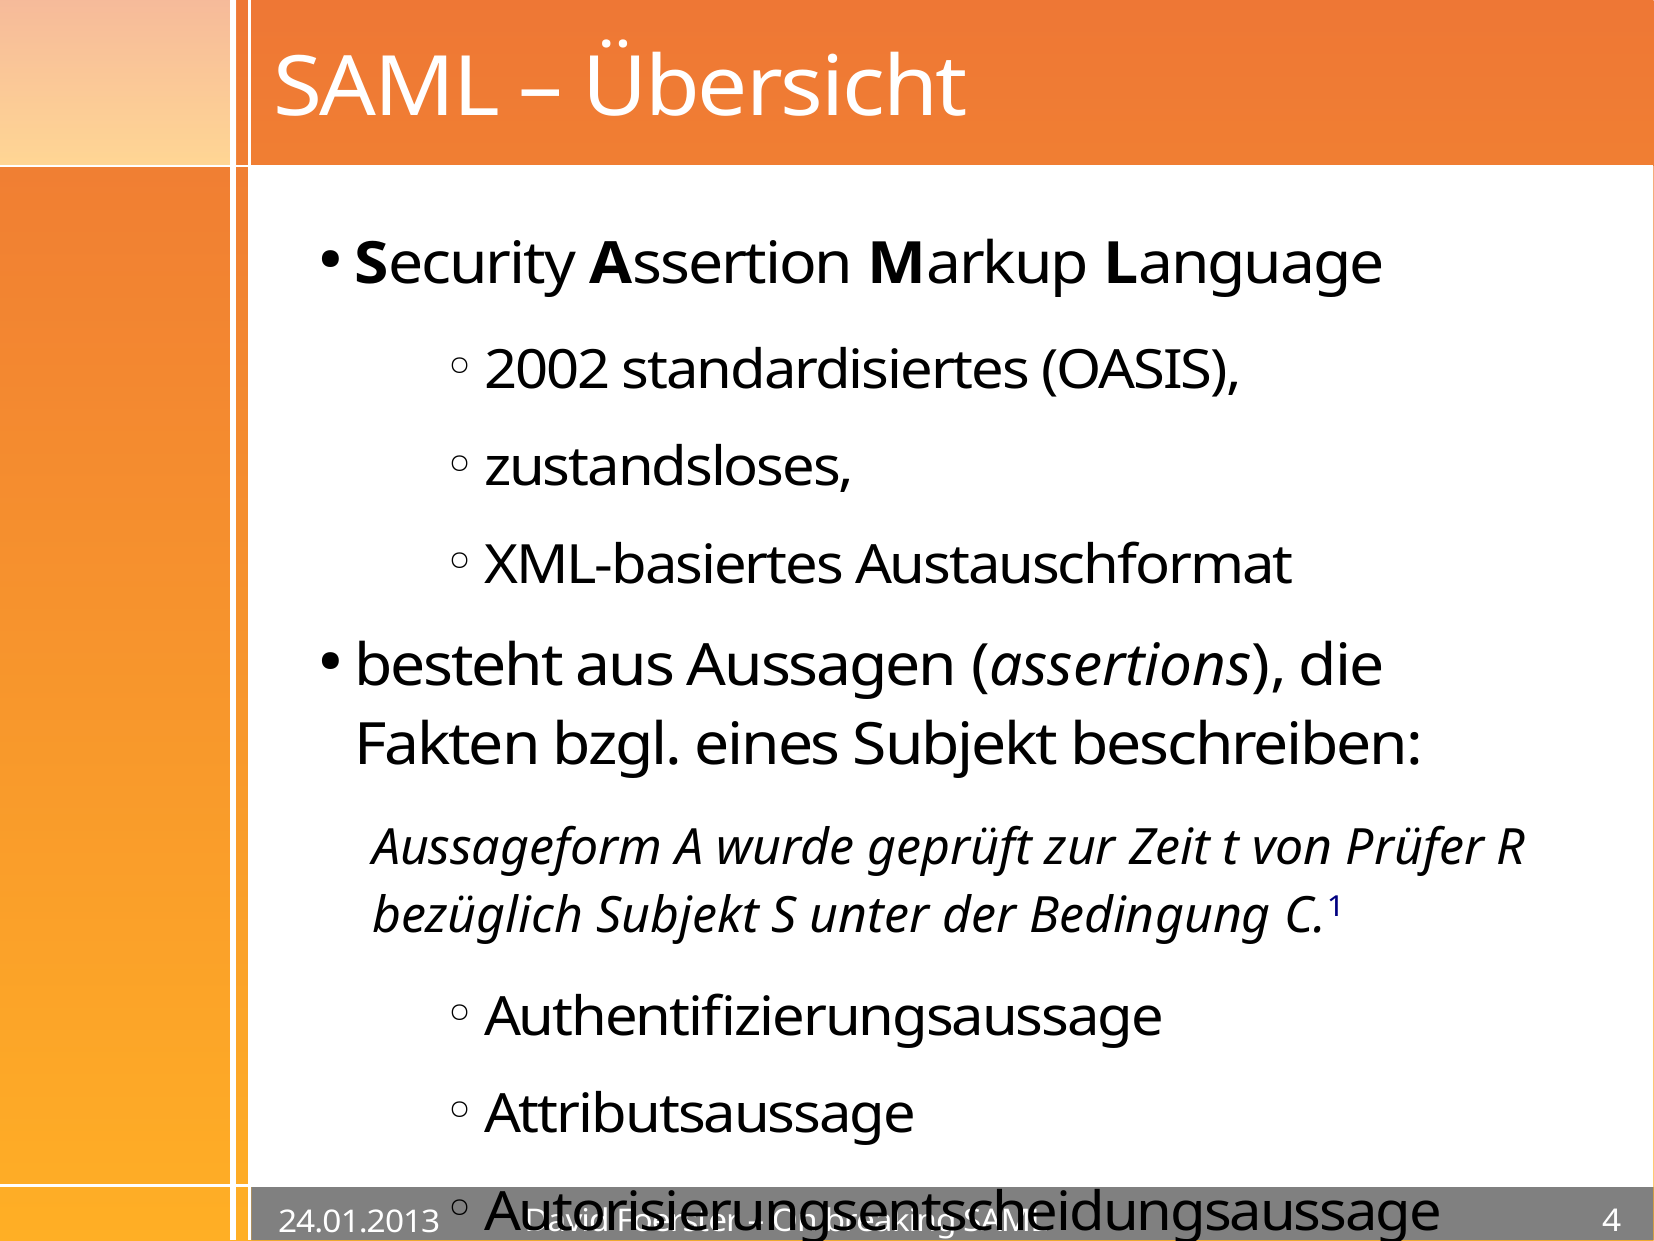

# SAML – Übersicht
Security Assertion Markup Language
2002 standardisiertes (OASIS),
zustandsloses,
XML-basiertes Austauschformat
besteht aus Aussagen (assertions), die Fakten bzgl. eines Subjekt beschreiben:
Aussageform A wurde geprüft zur Zeit t von Prüfer R bezüglich Subjekt S unter der Bedingung C.1
Authentifizierungsaussage
Attributsaussage
Autorisierungsentscheidungsaussage